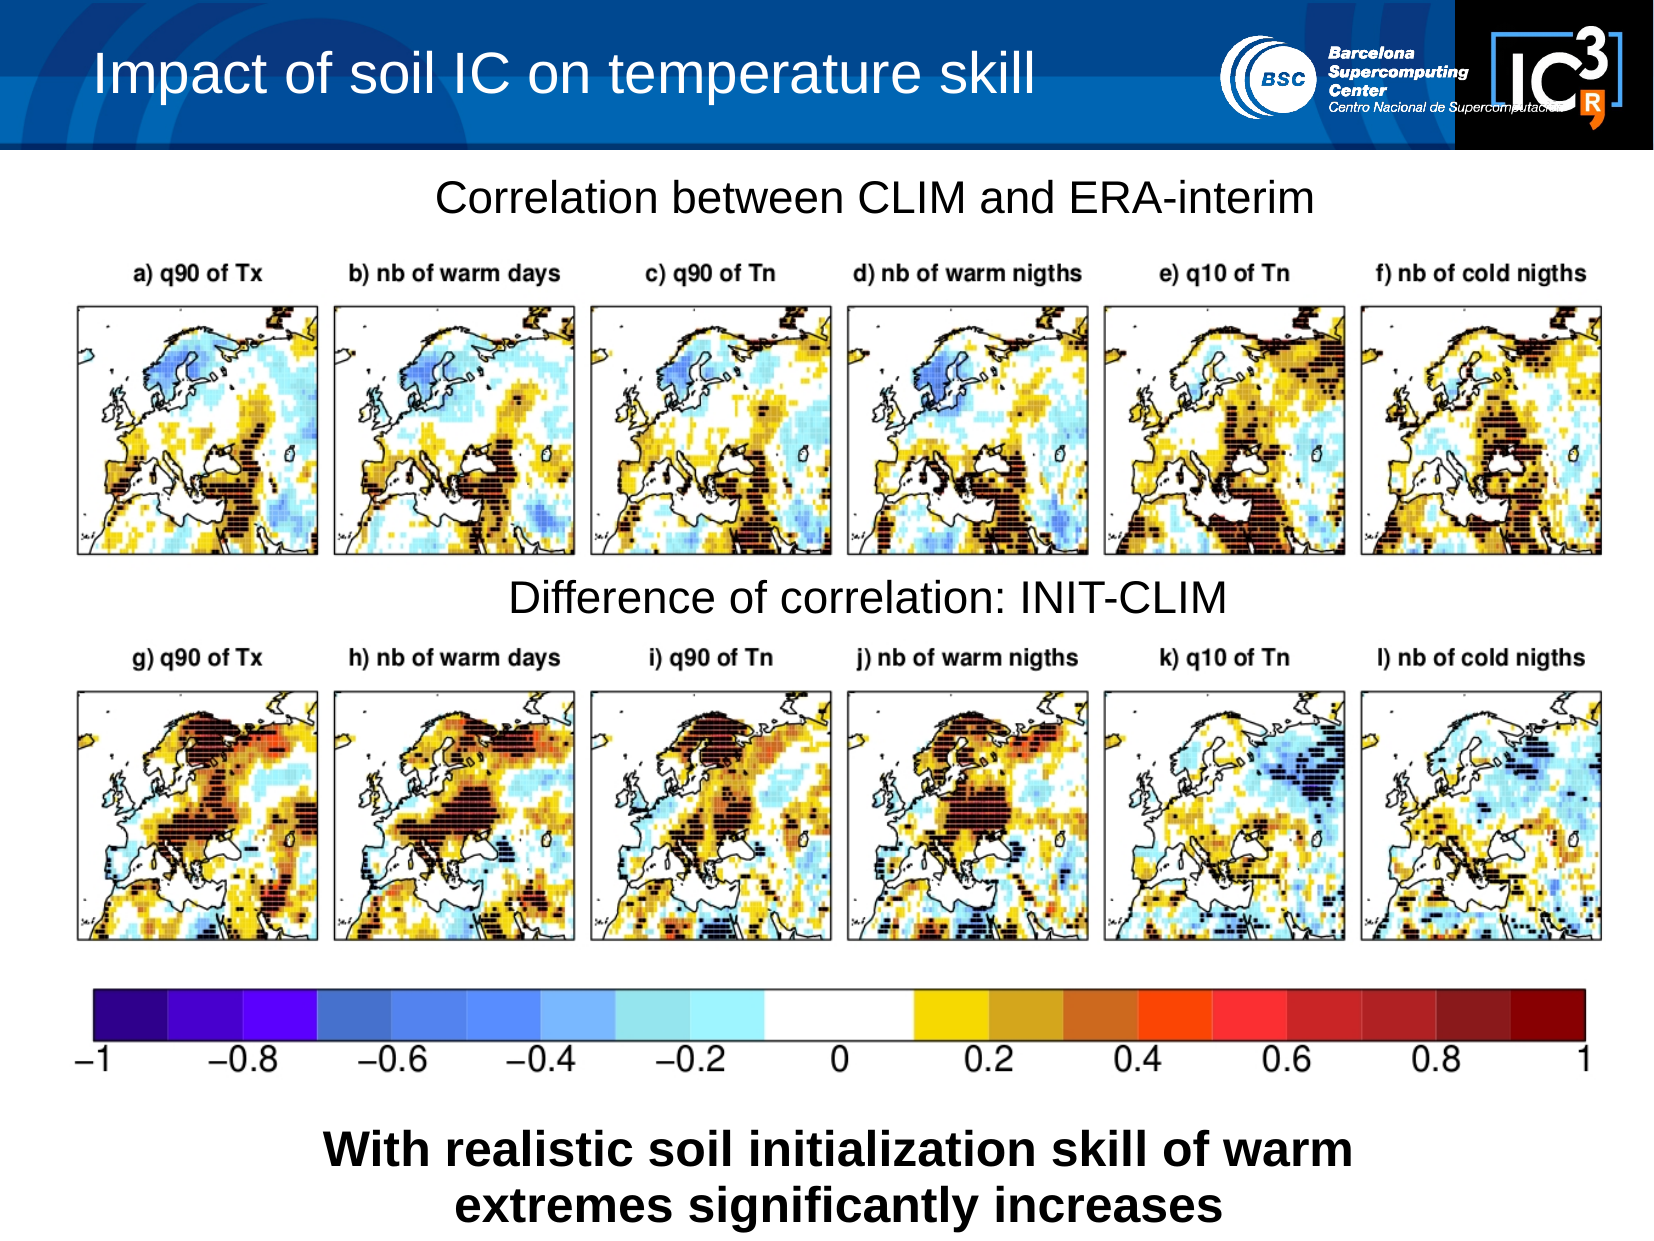

Impact of soil IC on temperature skill
Correlation between CLIM and ERA-interim
Difference of correlation: INIT-CLIM
With realistic soil initialization skill of warm extremes significantly increases